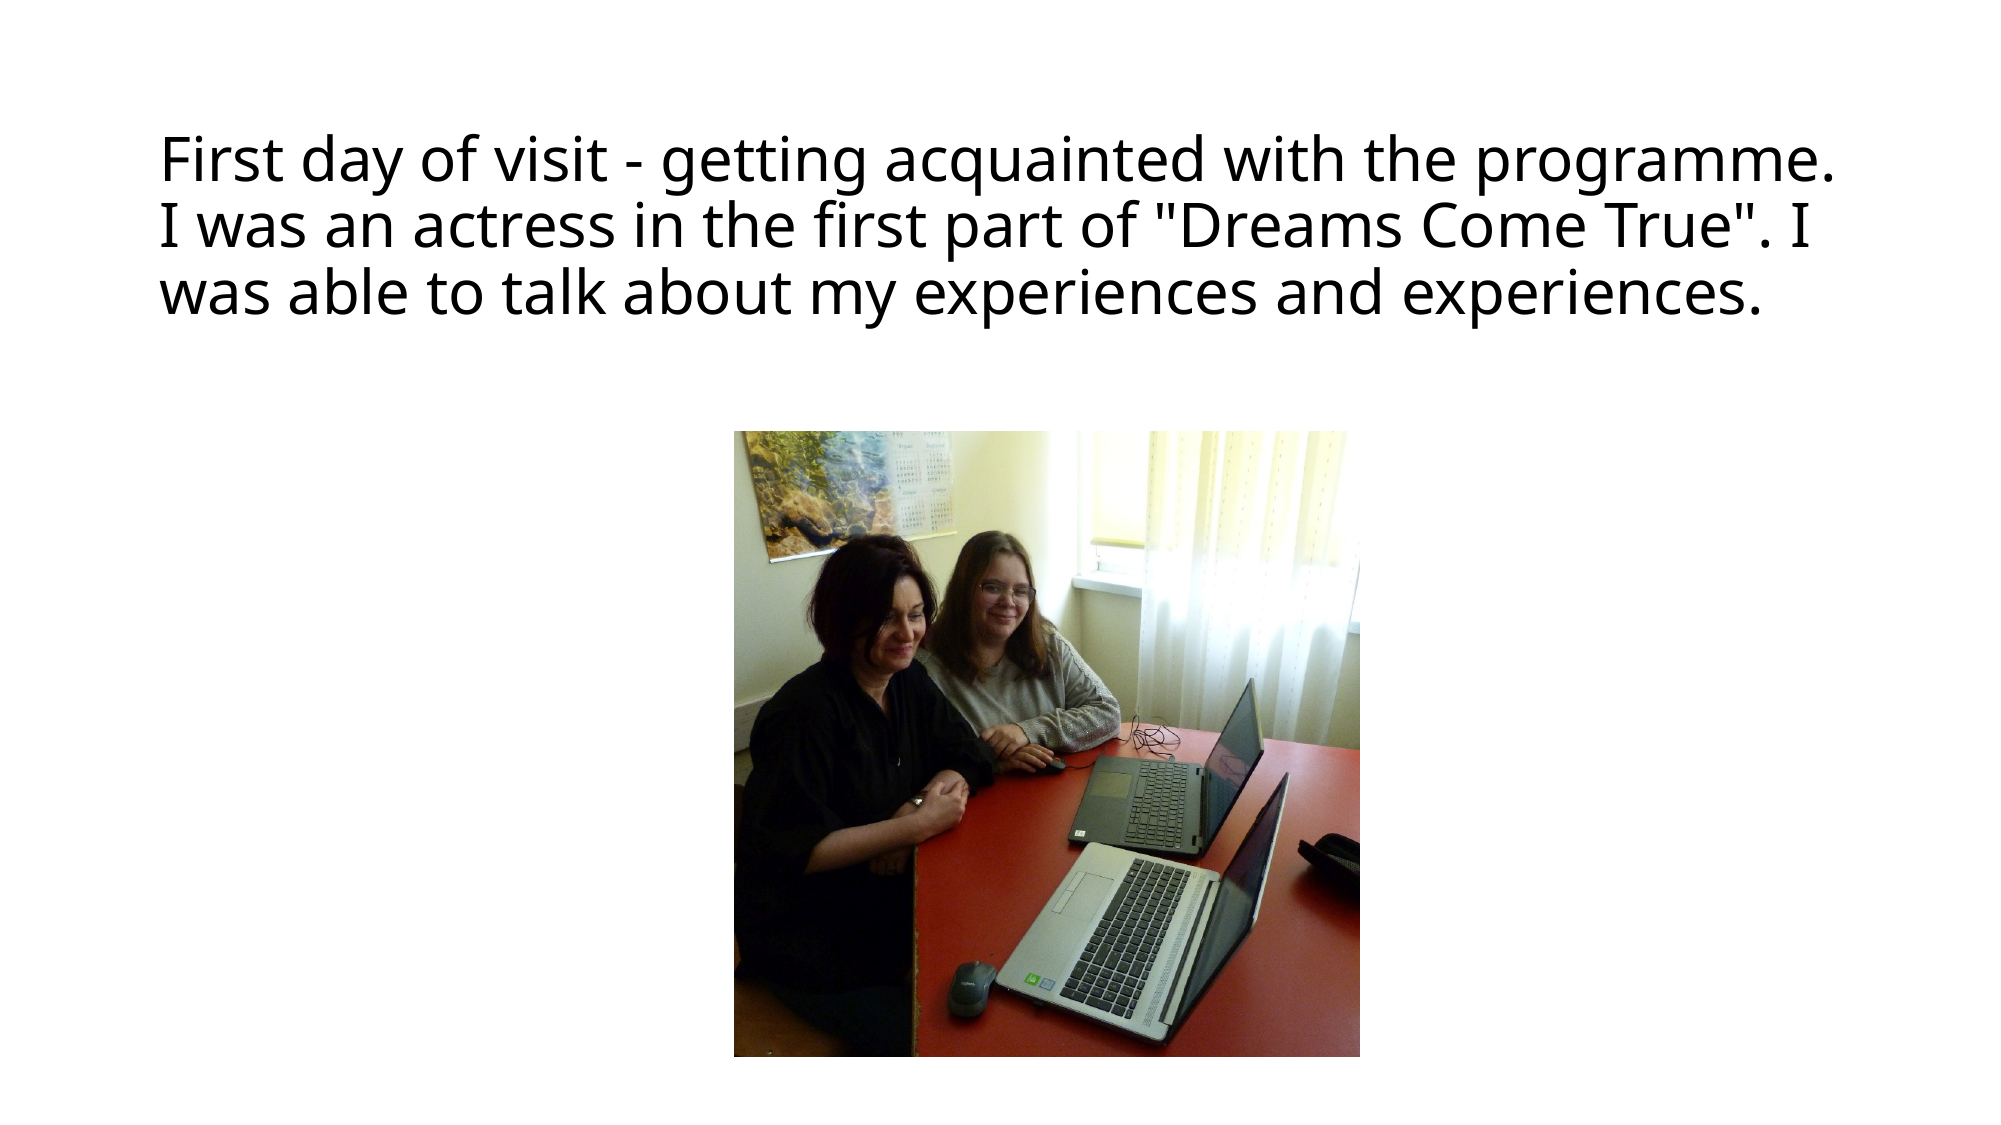

# First day of visit - getting acquainted with the programme. I was an actress in the first part of "Dreams Come True". I was able to talk about my experiences and experiences.